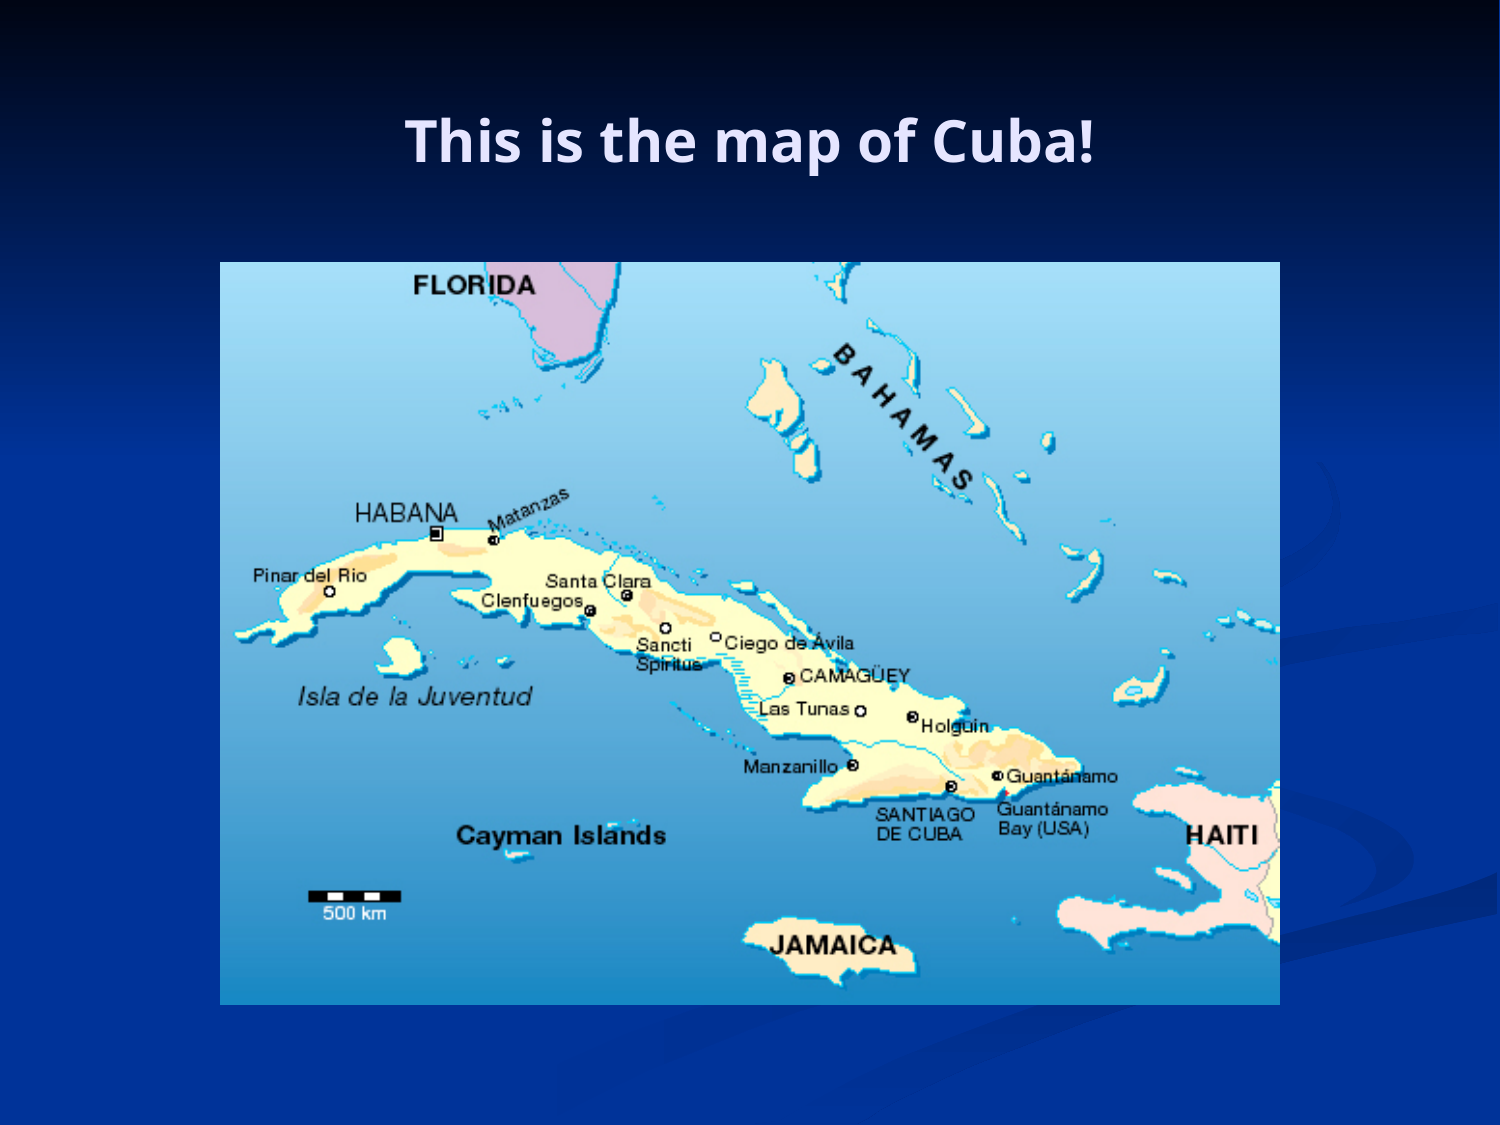

# This is the map of Cuba!